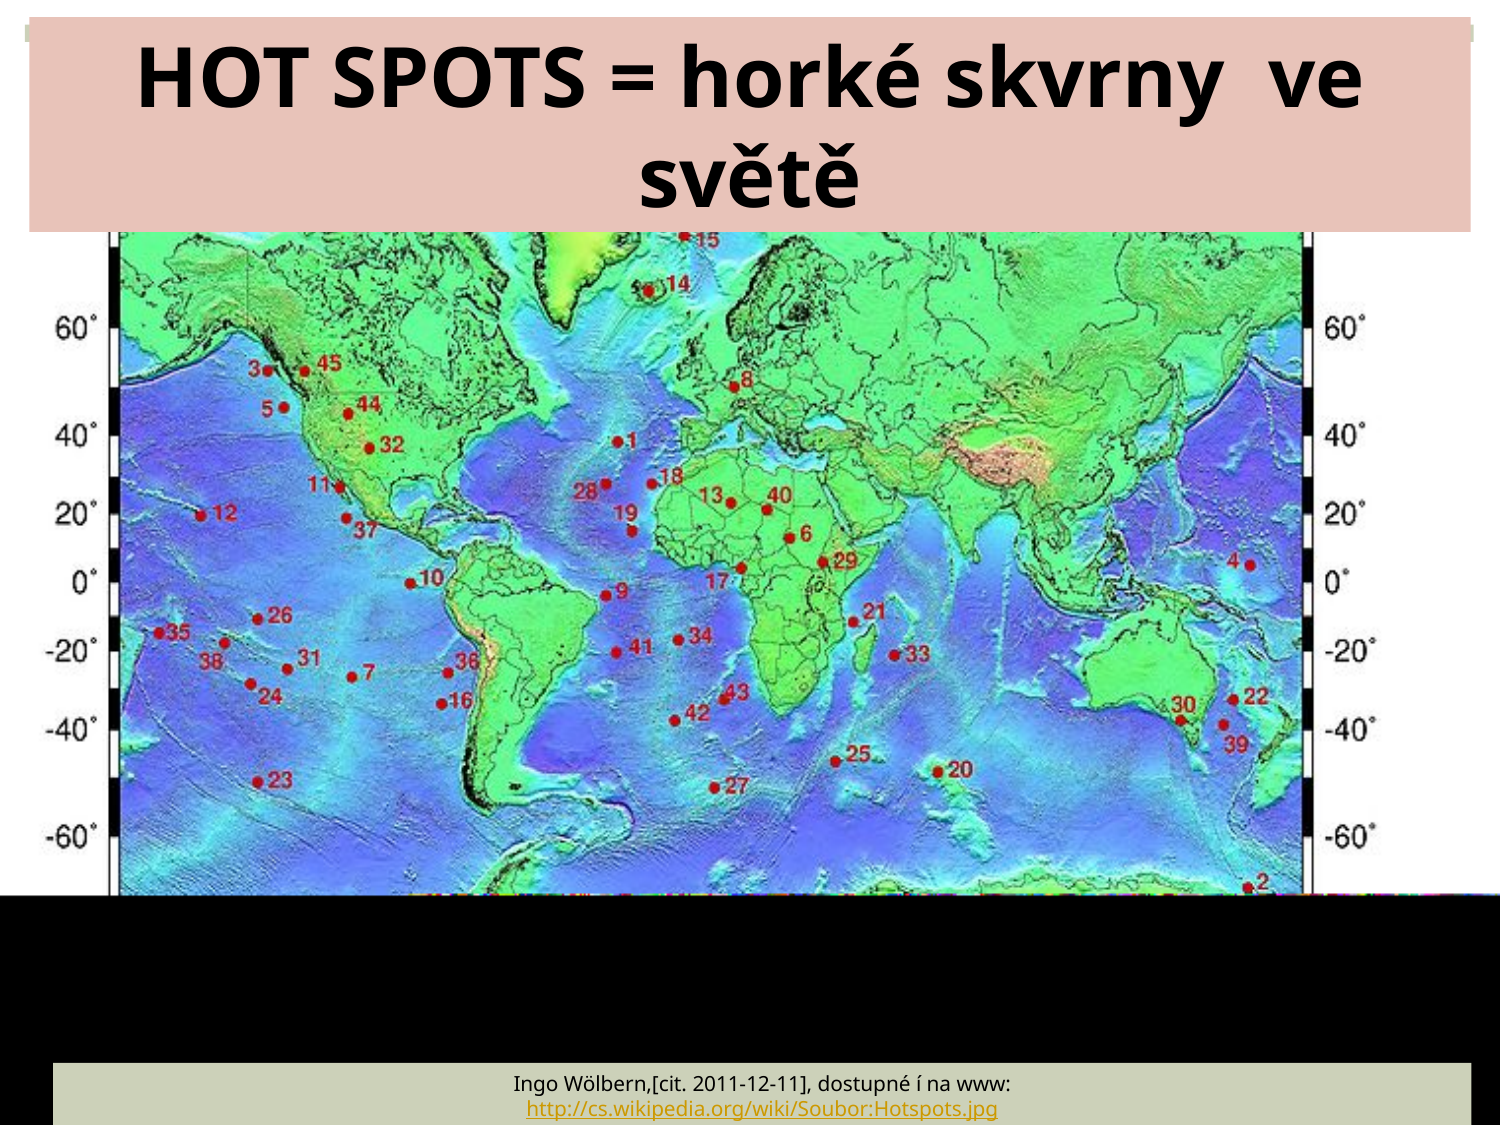

HOT SPOTS = horké skvrny ve světě
Ingo Wölbern,[cit. 2011-12-11], dostupné í na www:
http://cs.wikipedia.org/wiki/Soubor:Hotspots.jpg